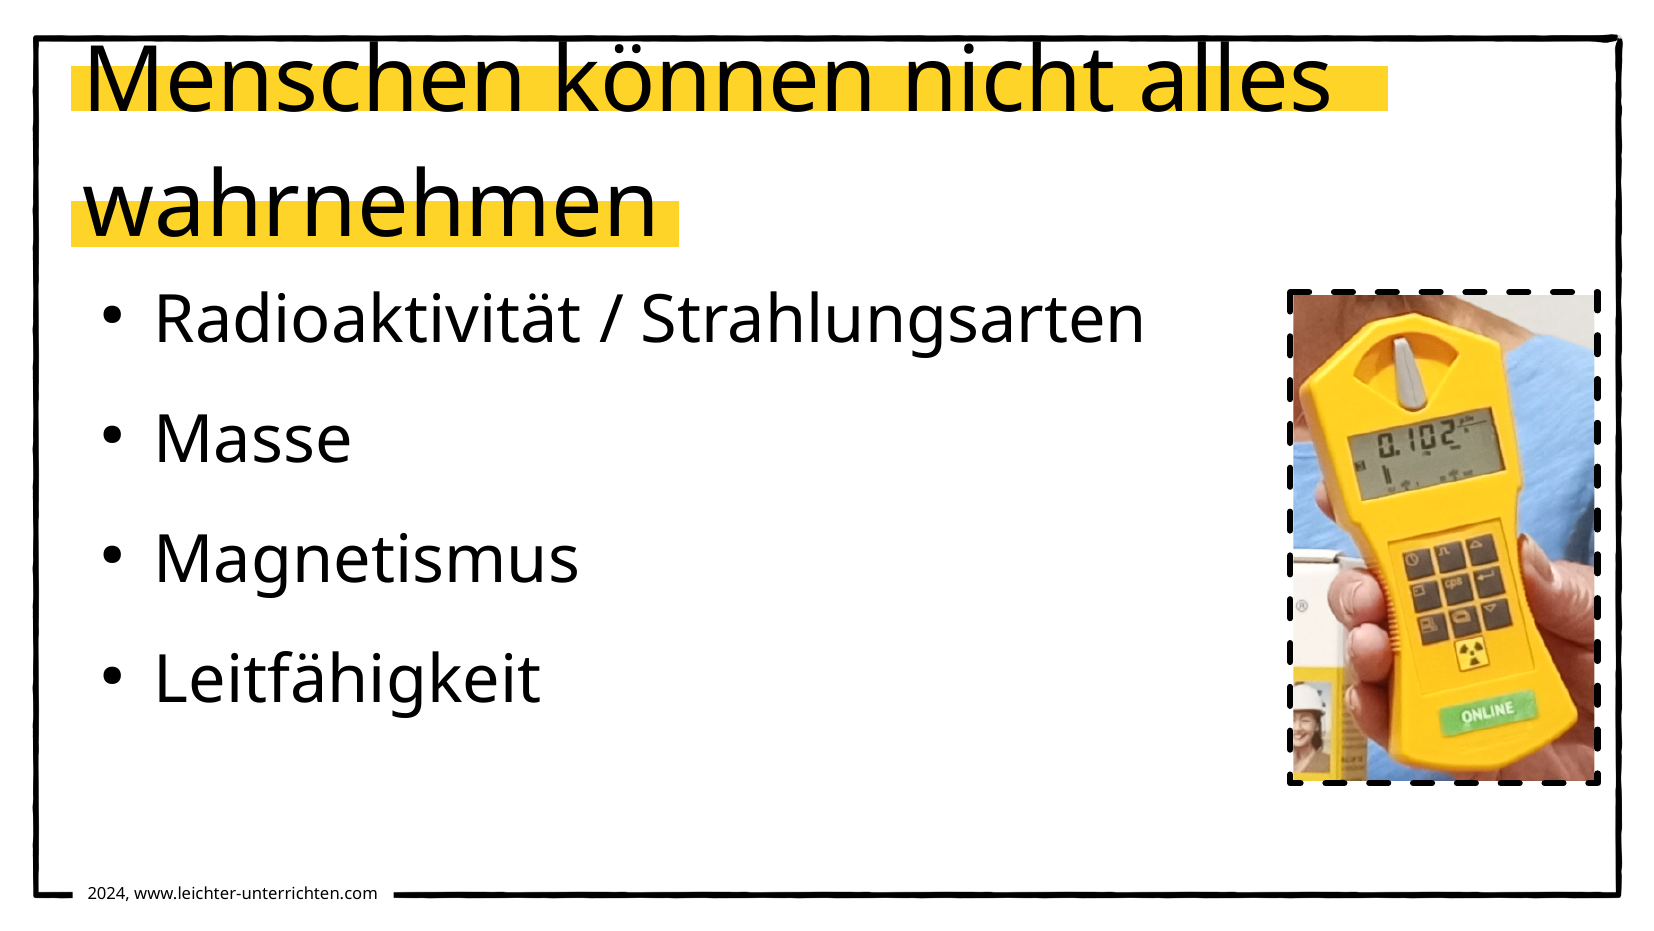

# Menschen können nicht alles wahrnehmen
Radioaktivität / Strahlungsarten
Masse
Magnetismus
Leitfähigkeit